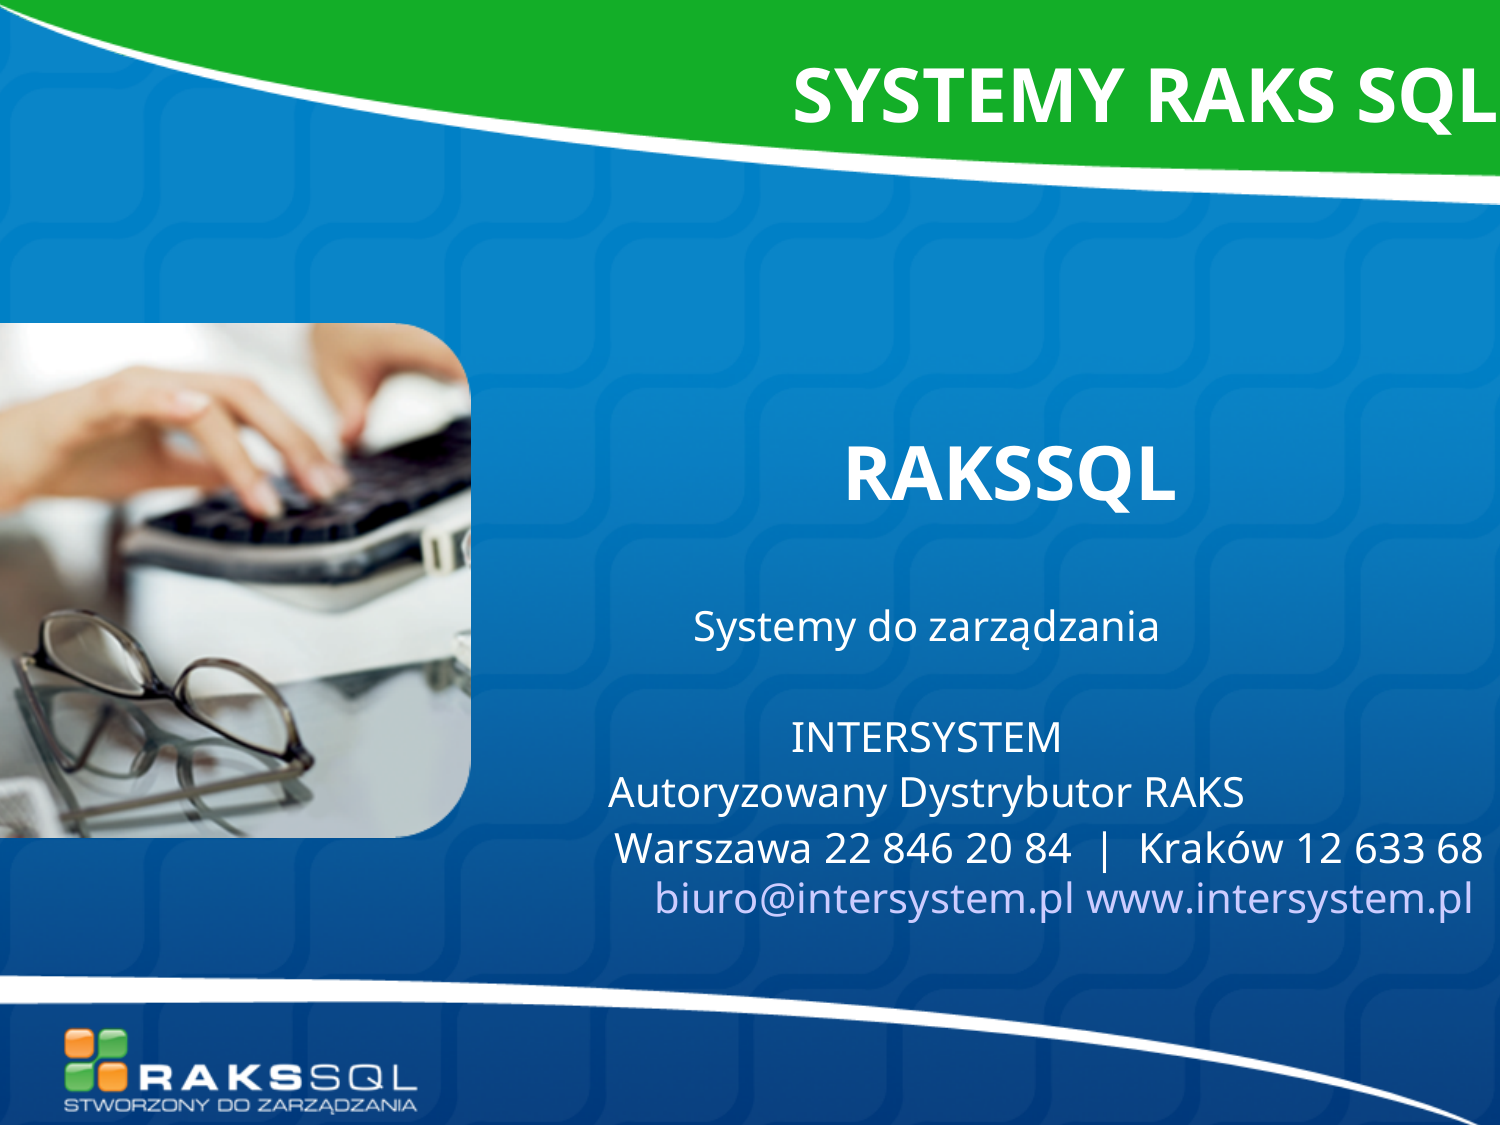

# SYSTEMY RAKS SQL
RAKSSQL
Systemy do zarządzania
INTERSYSTEM
Autoryzowany Dystrybutor RAKS
Warszawa 22 846 20 84 | Kraków 12 633 68biuro@intersystem.pl www.intersystem.pl